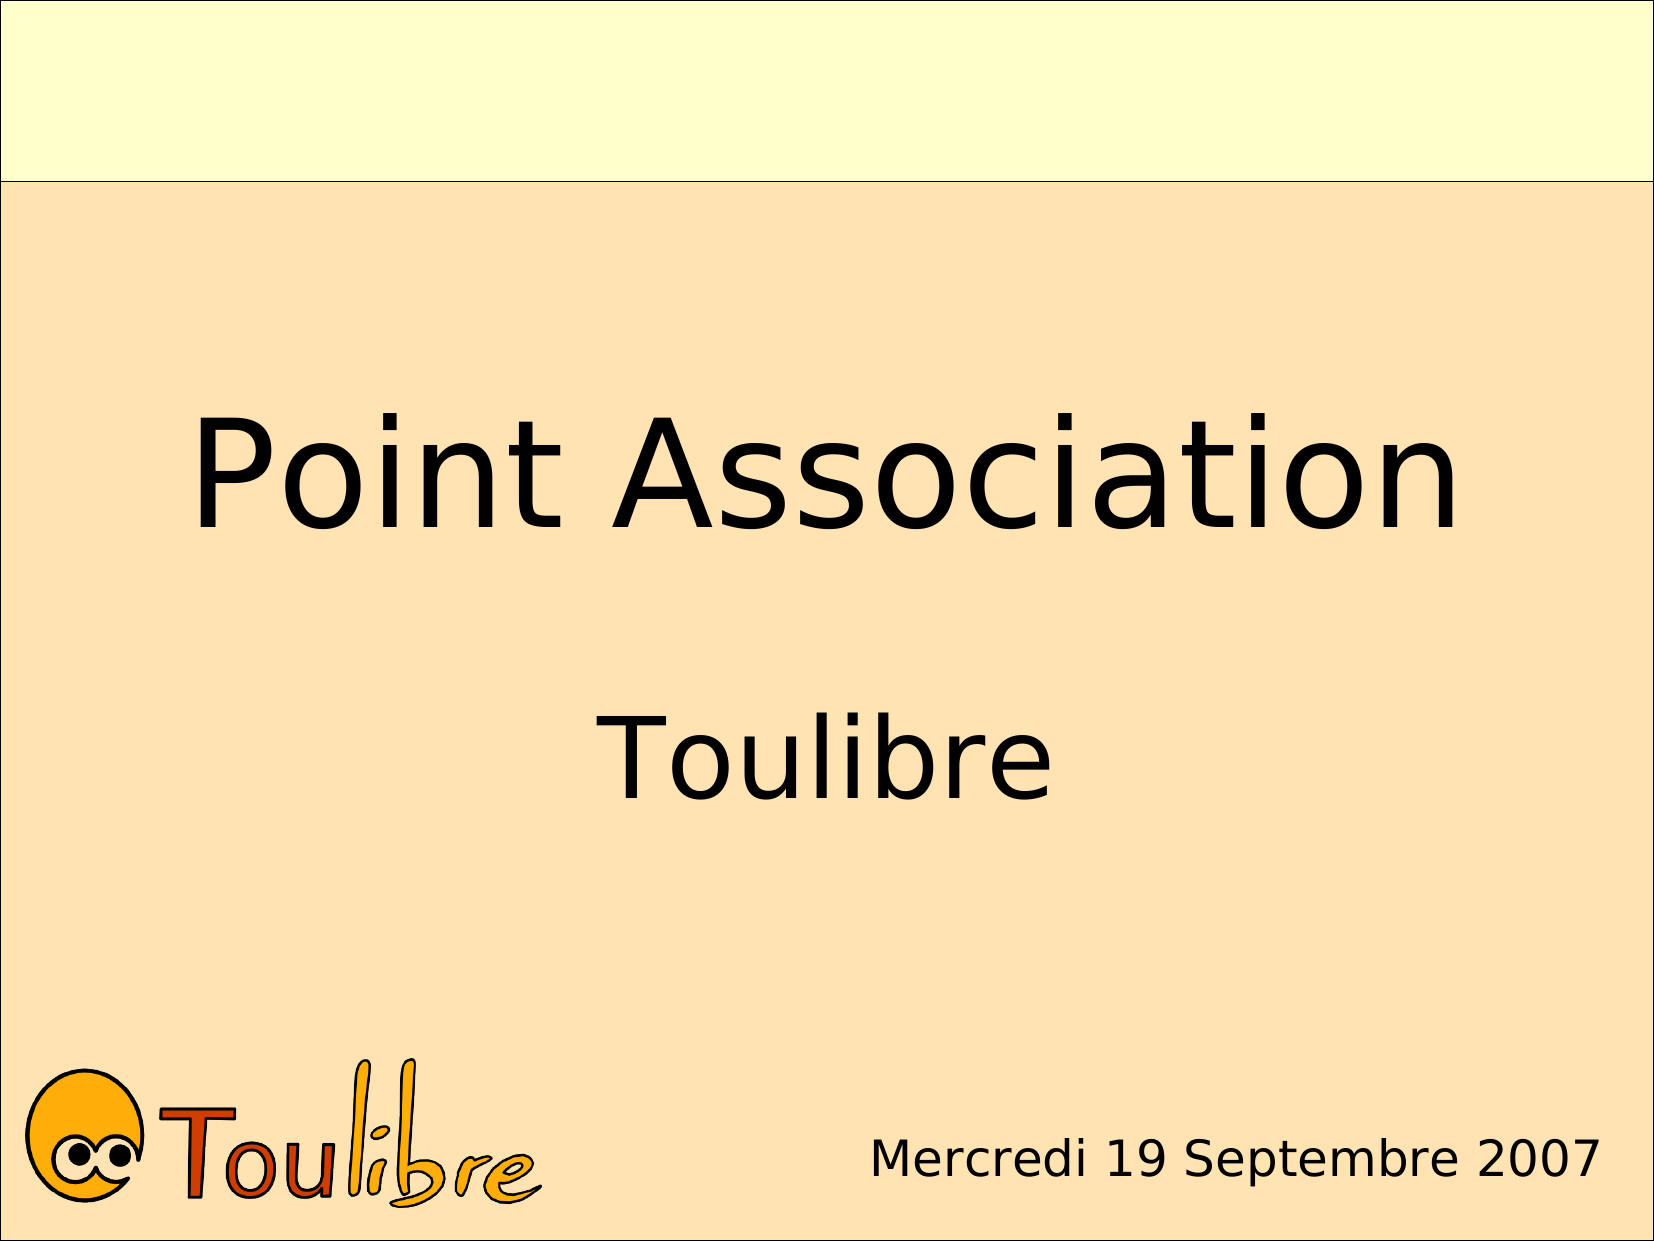

Point Association
Toulibre
Mercredi 19 Septembre 2007